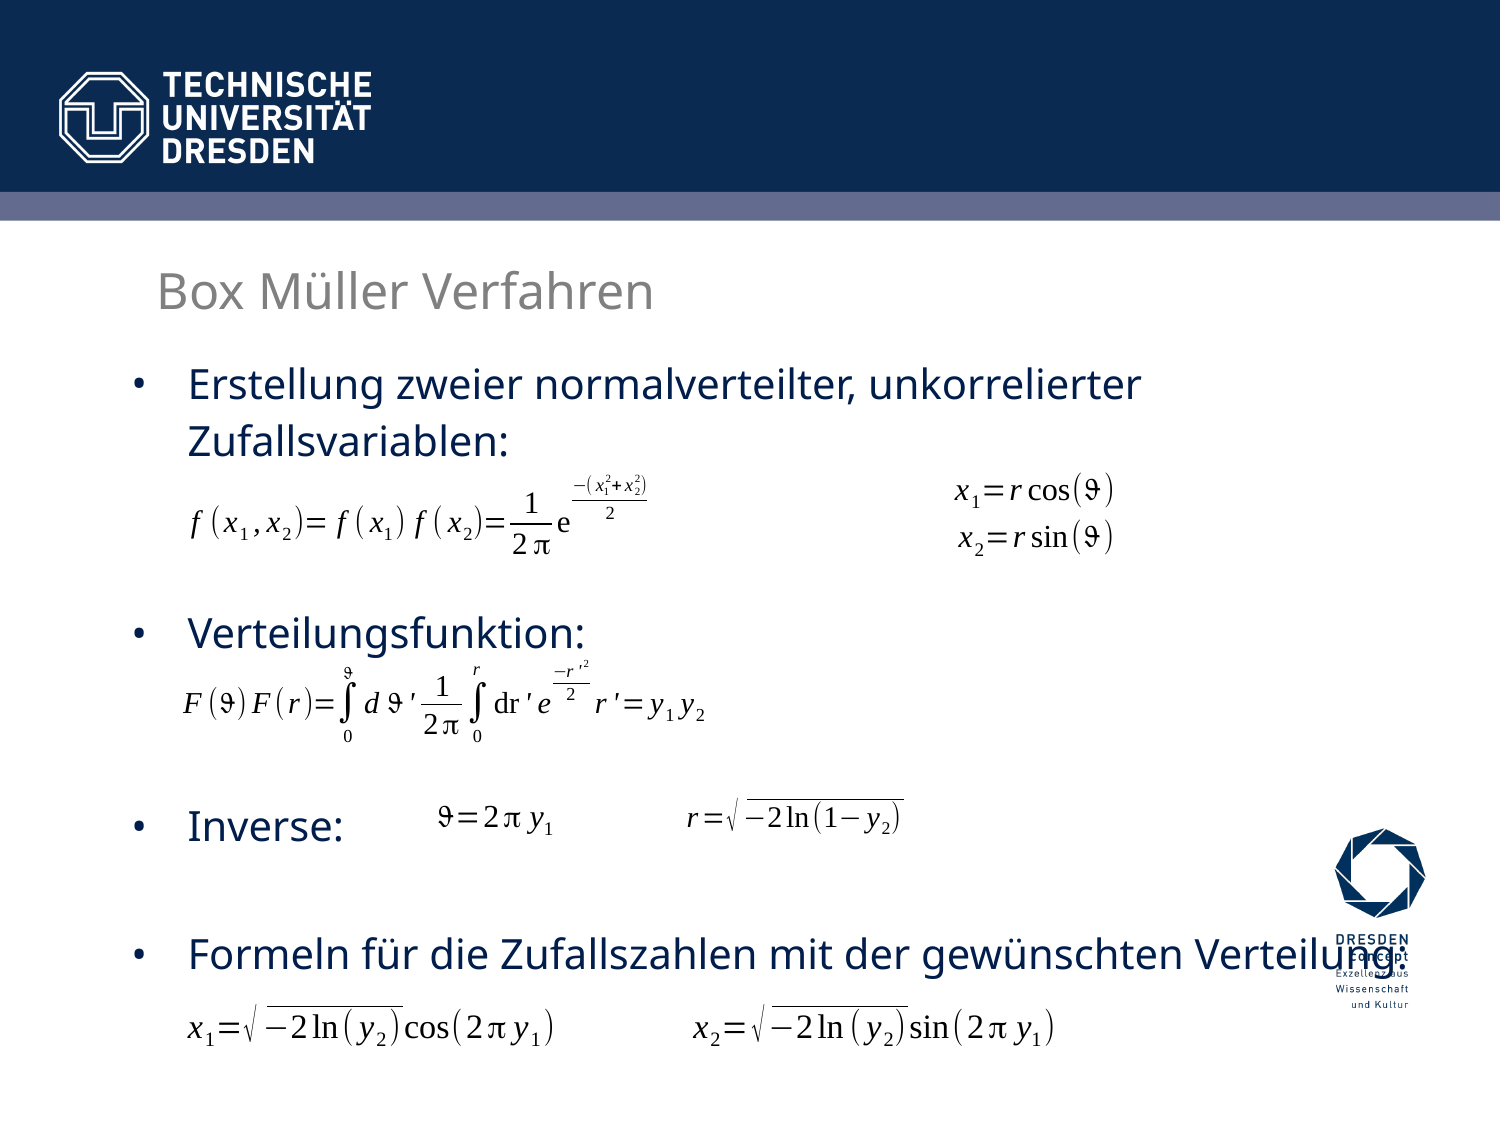

# Box Müller Verfahren
Erstellung zweier normalverteilter, unkorrelierter Zufallsvariablen:
Verteilungsfunktion:
Inverse:
Formeln für die Zufallszahlen mit der gewünschten Verteilung: